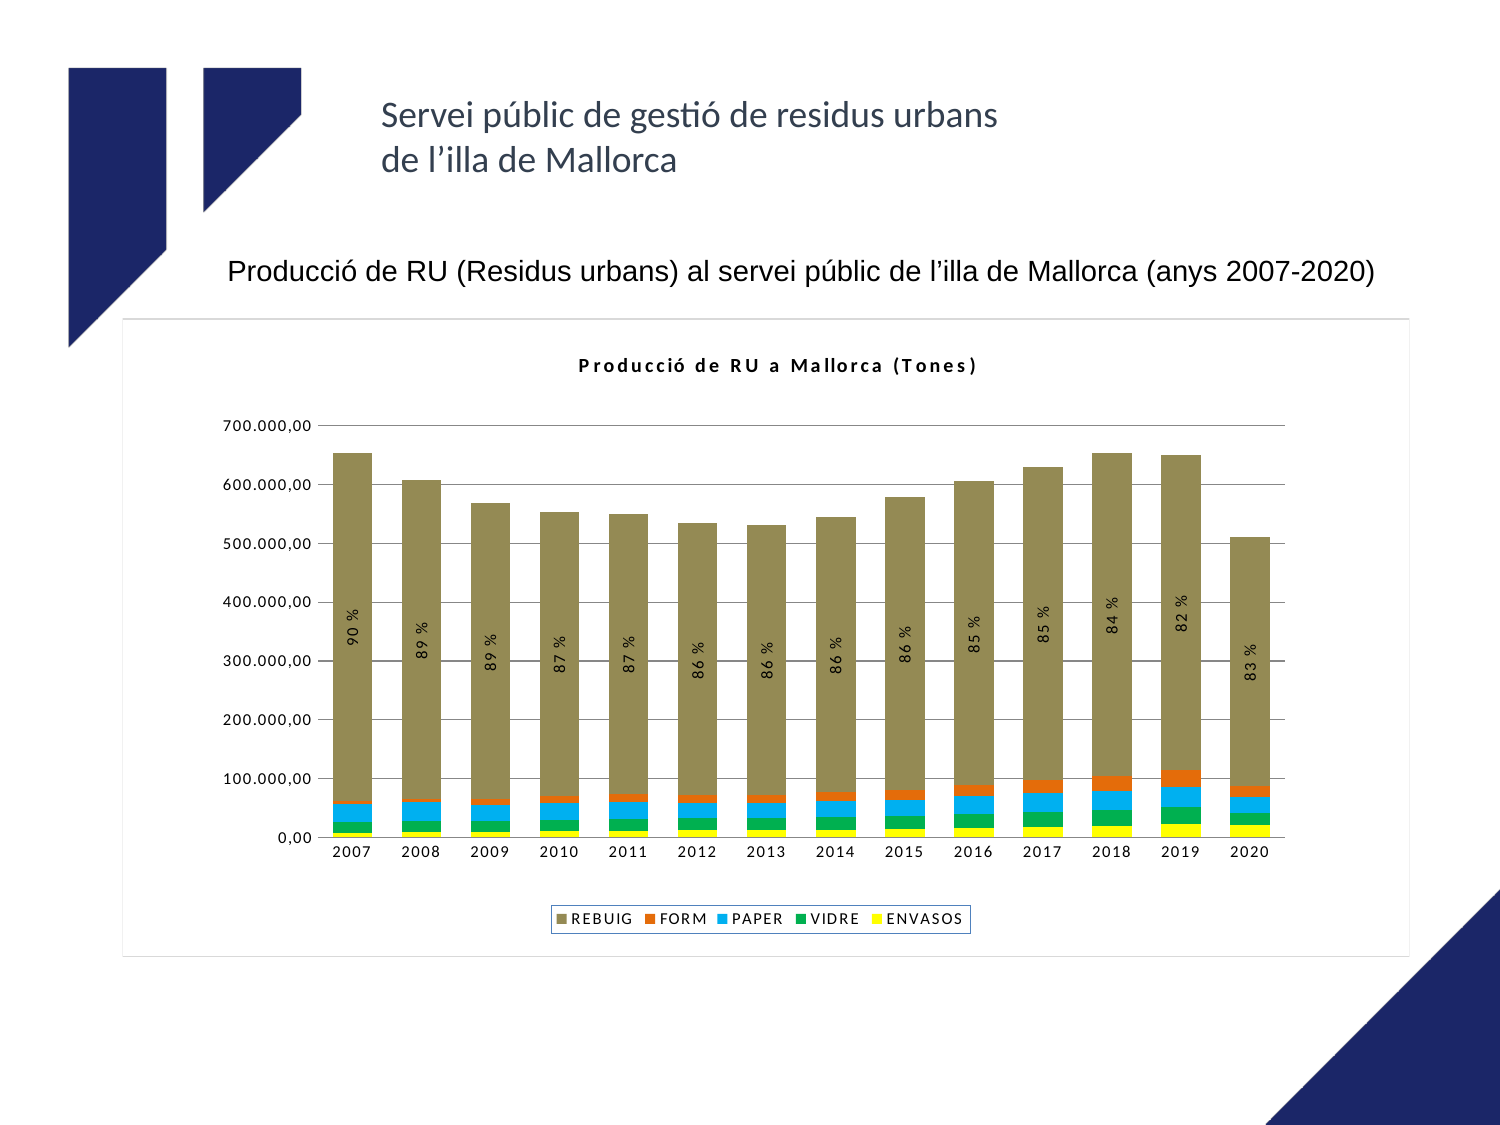

# Servei públic de gestió de residus urbans de l’illa de Mallorca
Producció de RU (Residus urbans) al servei públic de l’illa de Mallorca (anys 2007-2020)